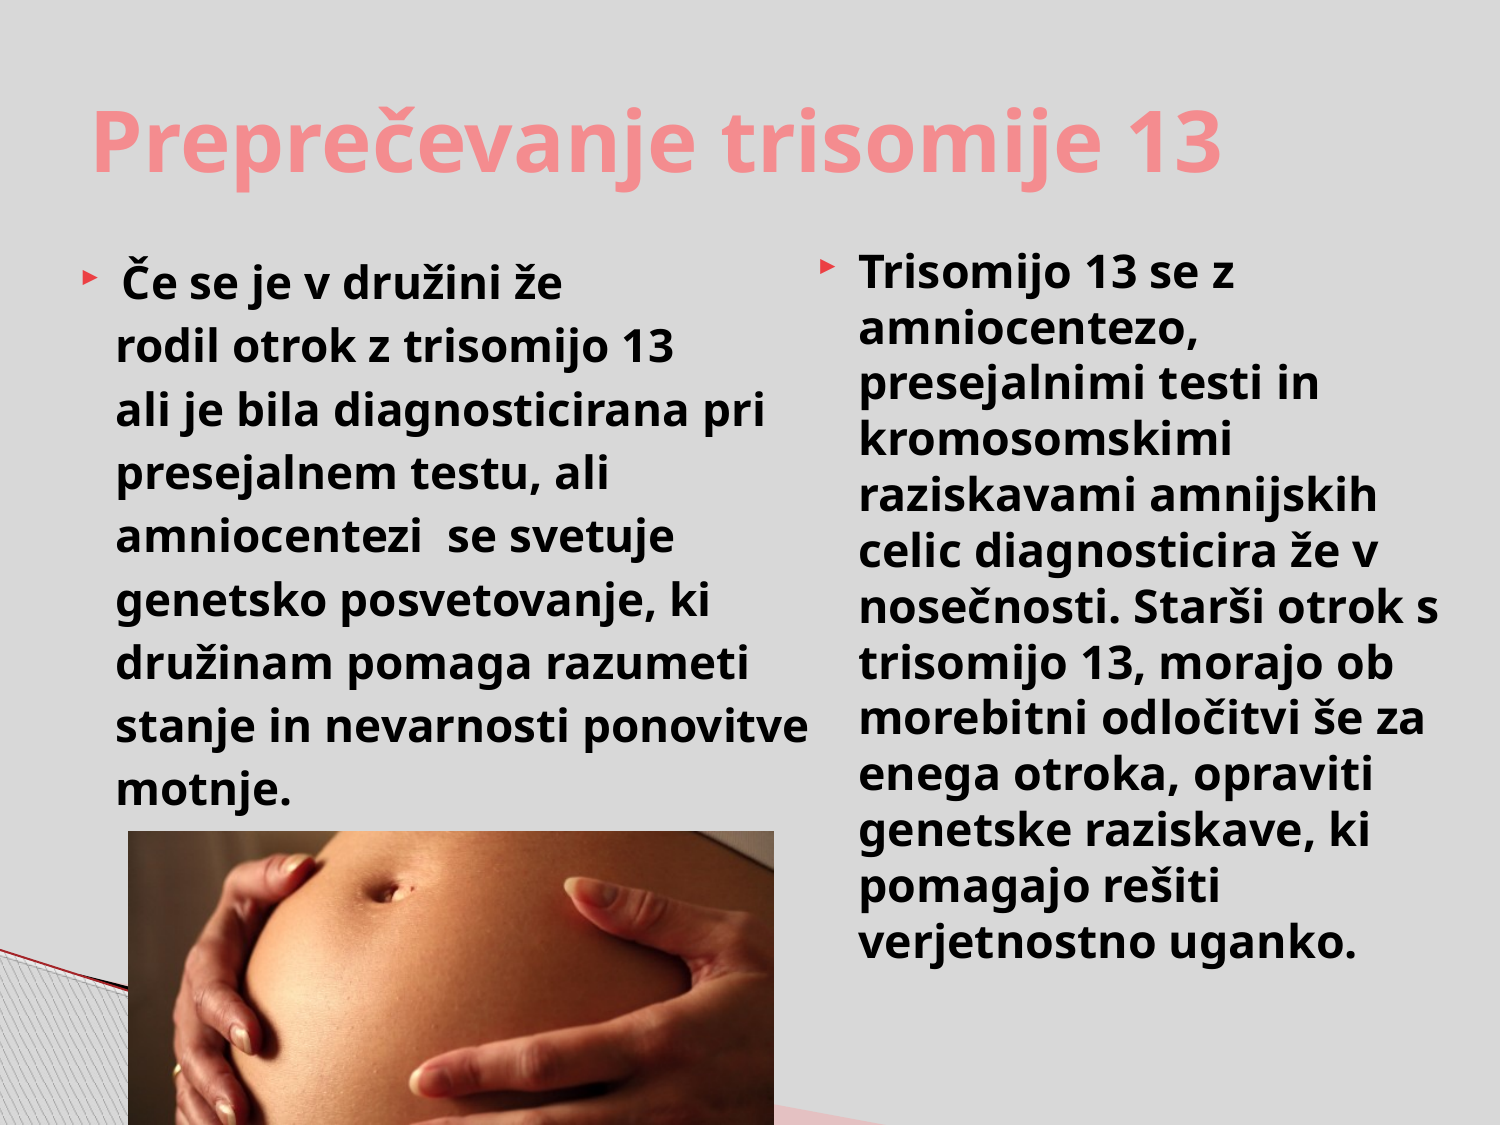

Preprečevanje trisomije 13
Trisomijo 13 se z amniocentezo, presejalnimi testi in kromosomskimi raziskavami amnijskih celic diagnosticira že v nosečnosti. Starši otrok s trisomijo 13, morajo ob morebitni odločitvi še za enega otroka, opraviti genetske raziskave, ki pomagajo rešiti verjetnostno uganko.
# Če se je v družini že
 rodil otrok z trisomijo 13
 ali je bila diagnosticirana pri
 presejalnem testu, ali
 amniocentezi se svetuje
 genetsko posvetovanje, ki
 družinam pomaga razumeti
 stanje in nevarnosti ponovitve
 motnje.